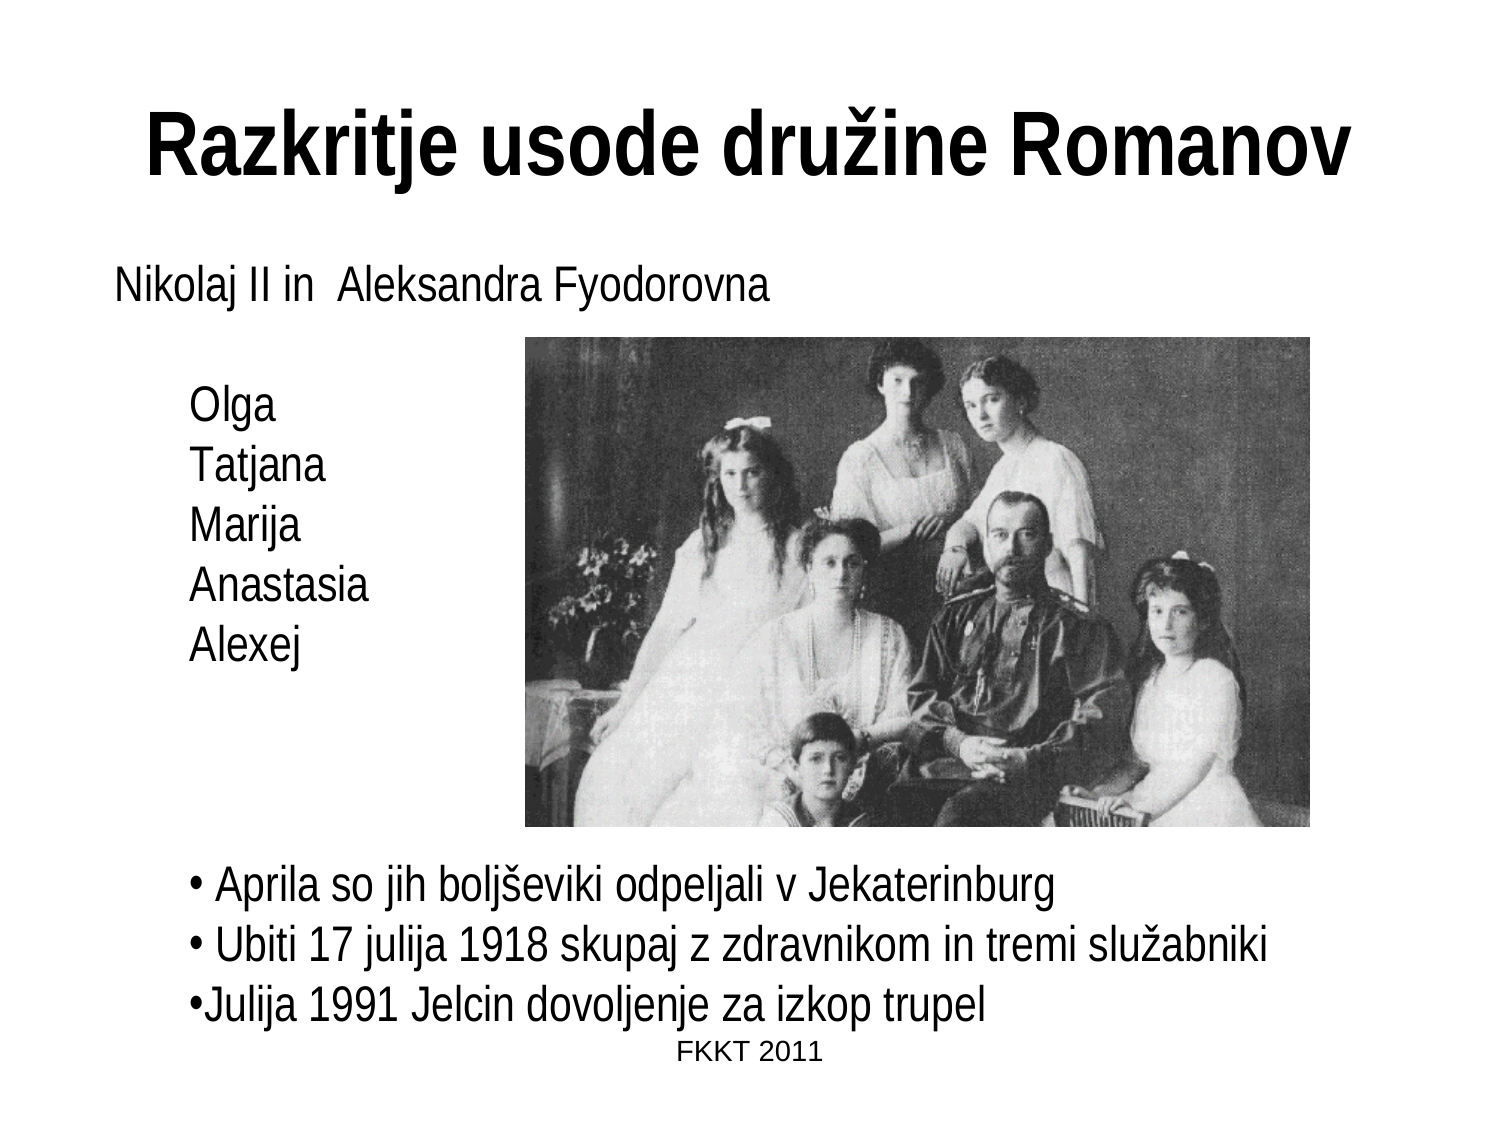

# Razkritje usode družine Romanov
Nikolaj II in Aleksandra Fyodorovna
Olga
Tatjana
Marija
Anastasia
Alexej
 Aprila so jih boljševiki odpeljali v Jekaterinburg
 Ubiti 17 julija 1918 skupaj z zdravnikom in tremi služabniki
Julija 1991 Jelcin dovoljenje za izkop trupel
FKKT 2011